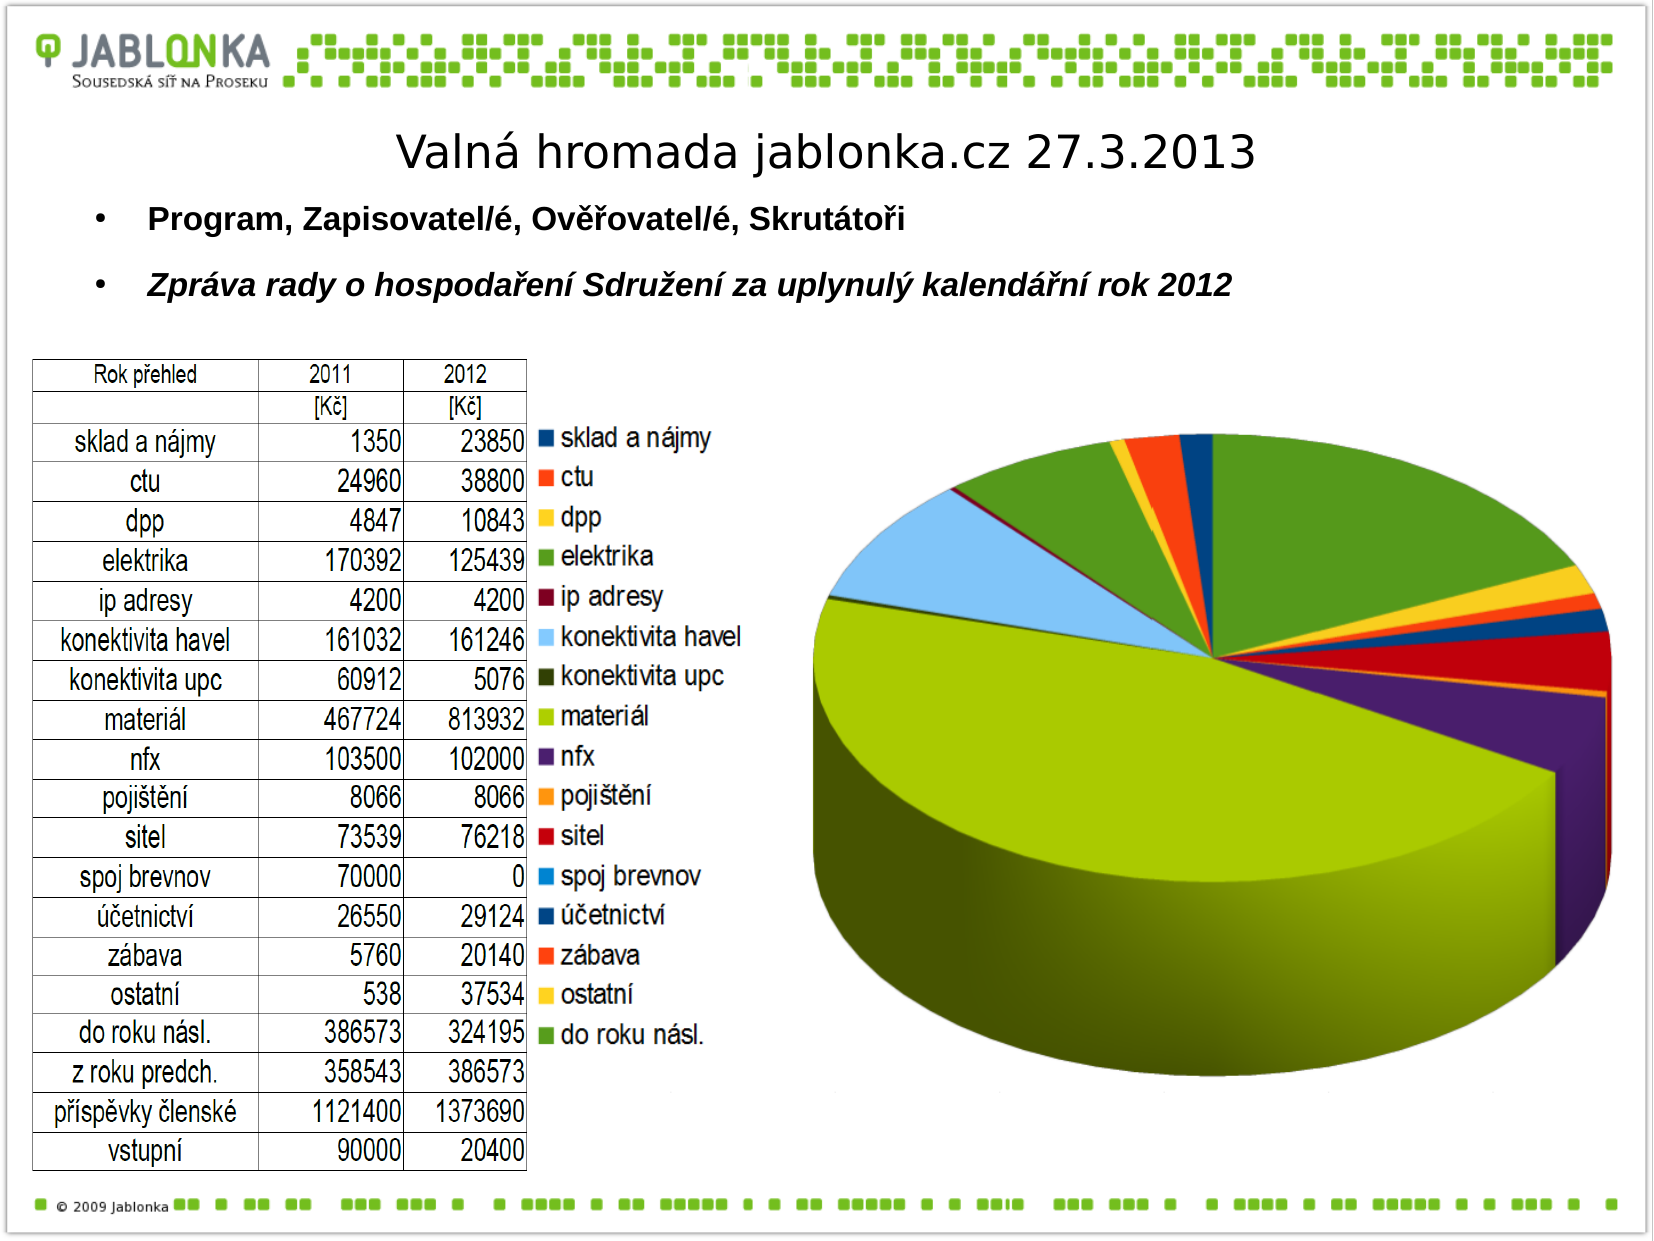

# Valná hromada jablonka.cz 27.3.2013
Program, Zapisovatel/é, Ověřovatel/é, Skrutátoři
Zpráva rady o hospodaření Sdružení za uplynulý kalendářní rok 2012